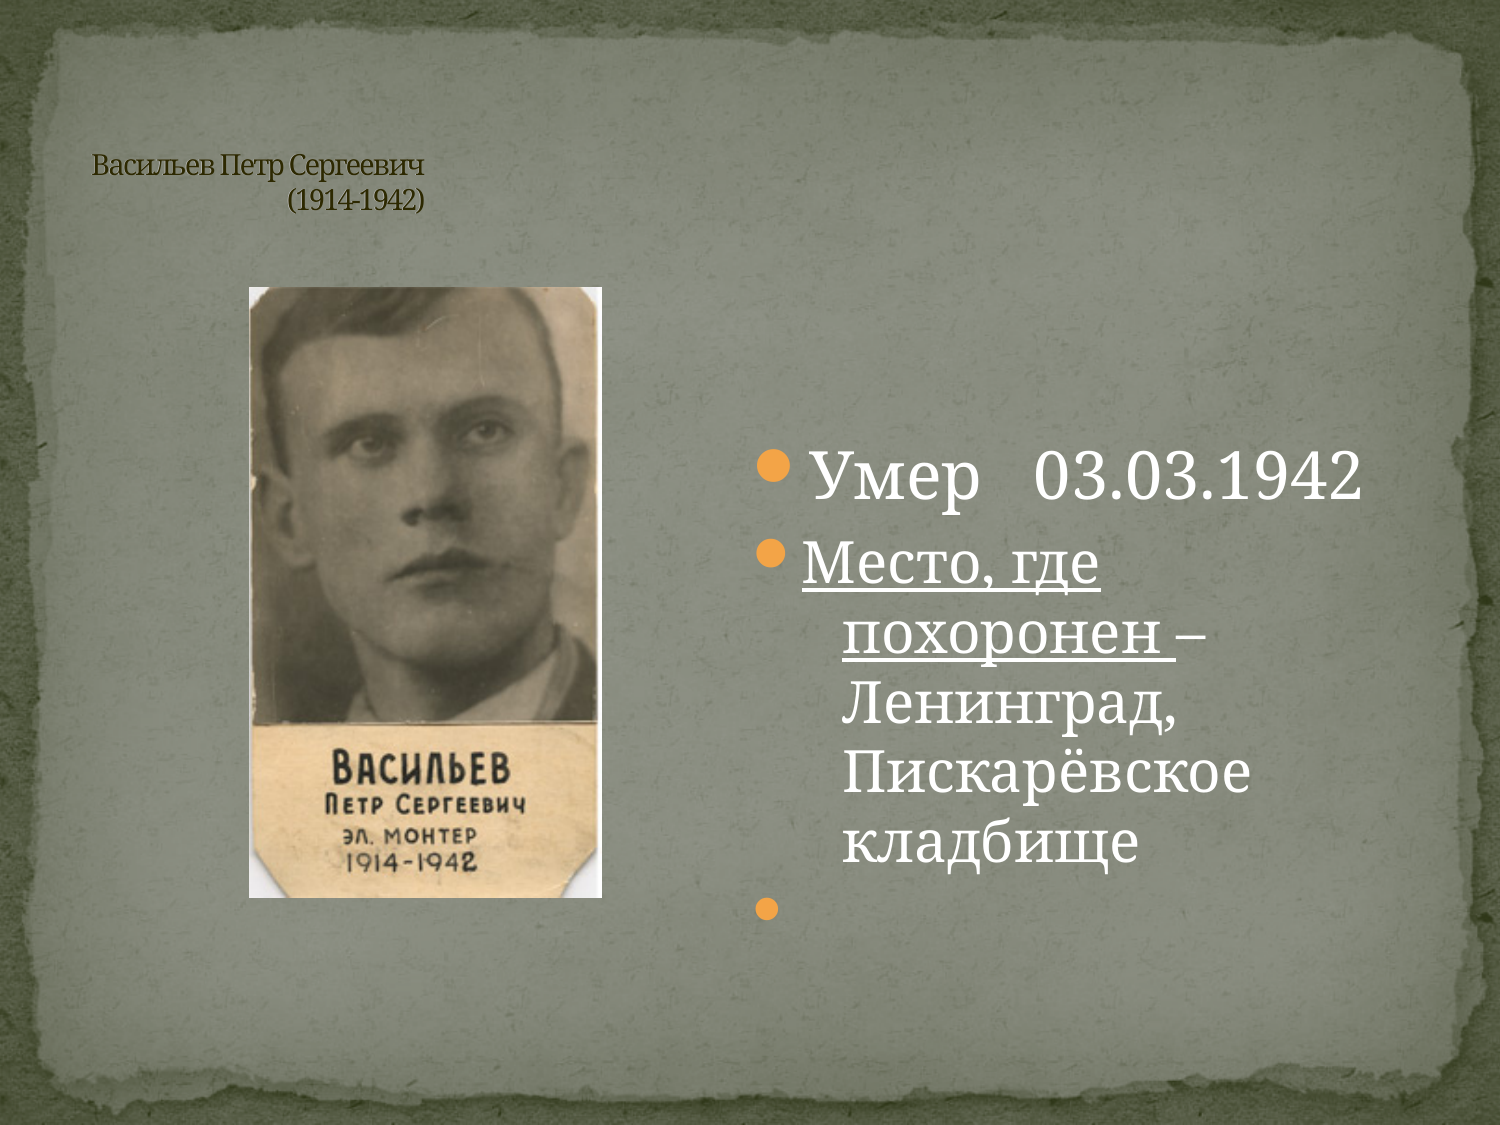

# Васильев Петр Сергеевич (1914-1942)
Умер 03.03.1942
Место, где похоронен –
Ленинград, Пискарёвское кладбище